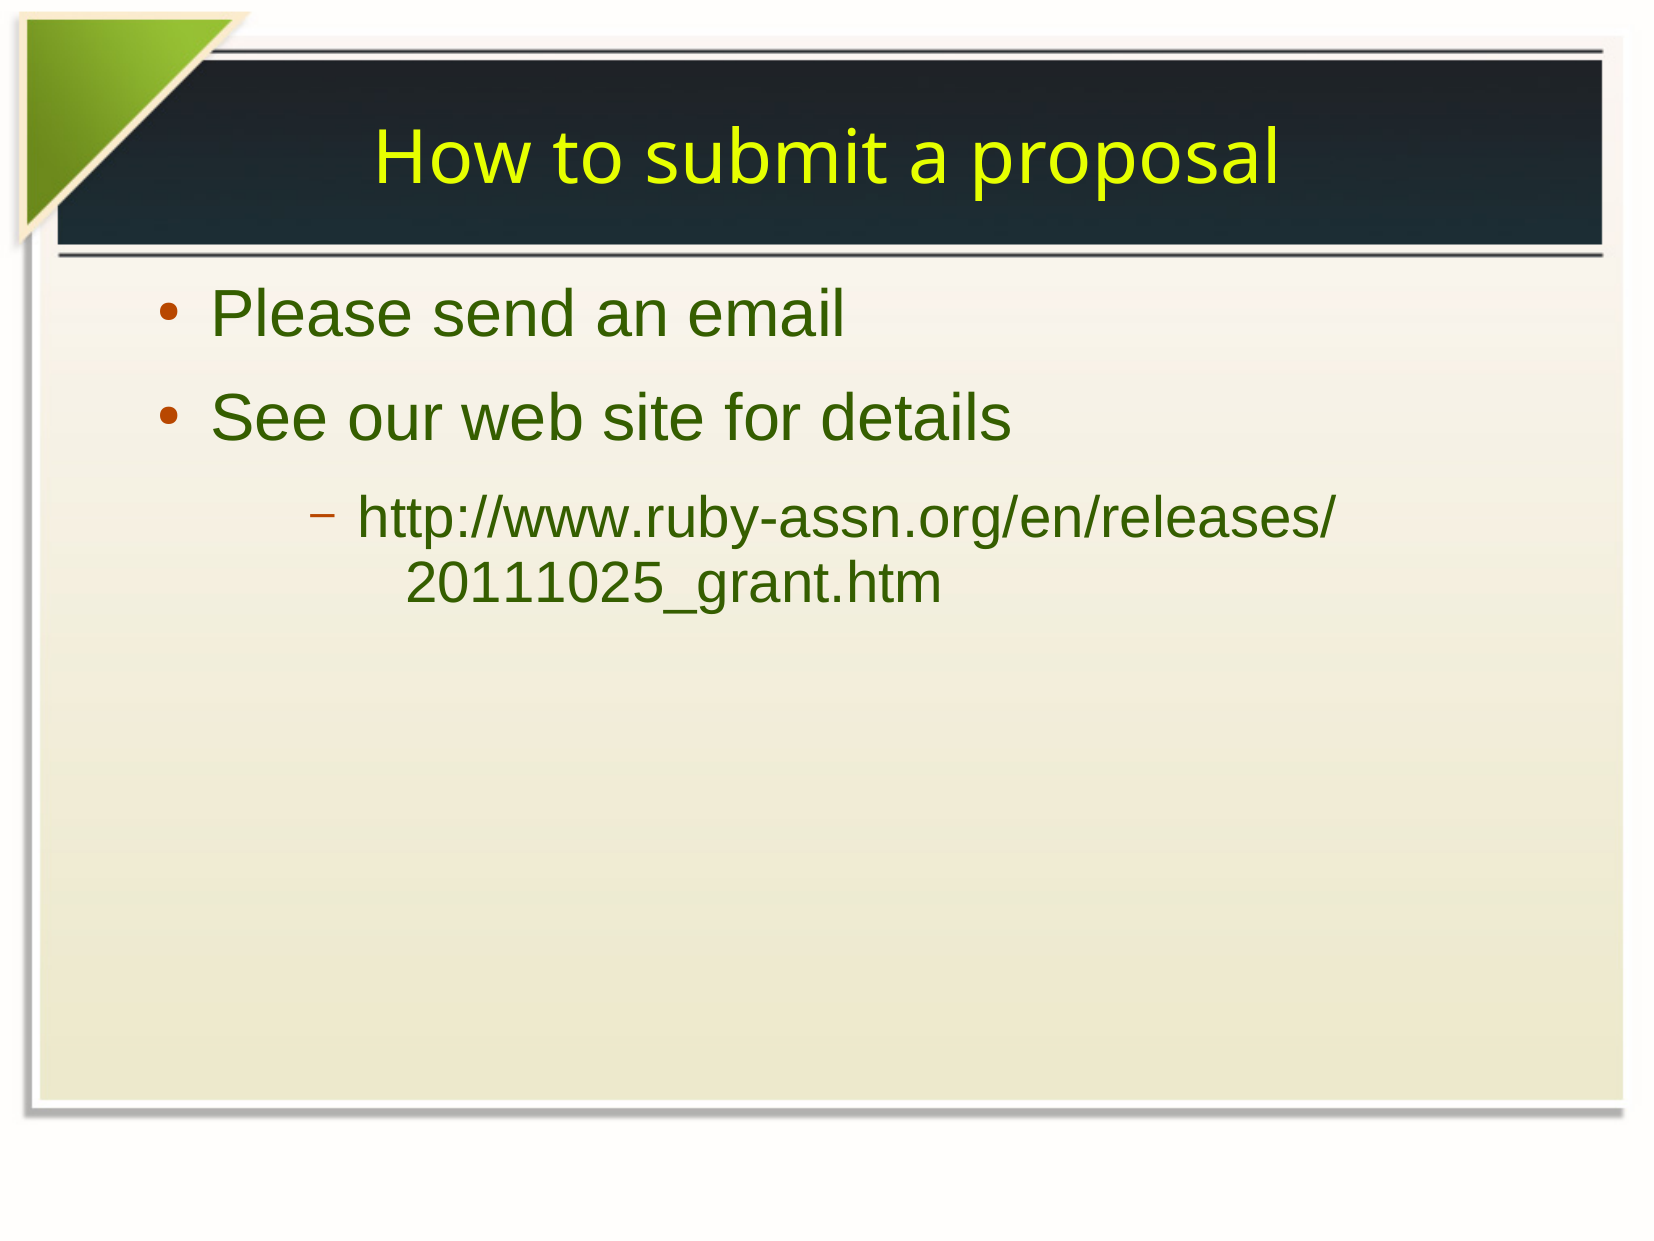

# How to submit a proposal
Please send an email
See our web site for details
http://www.ruby-assn.org/en/releases/
20111025_grant.htm